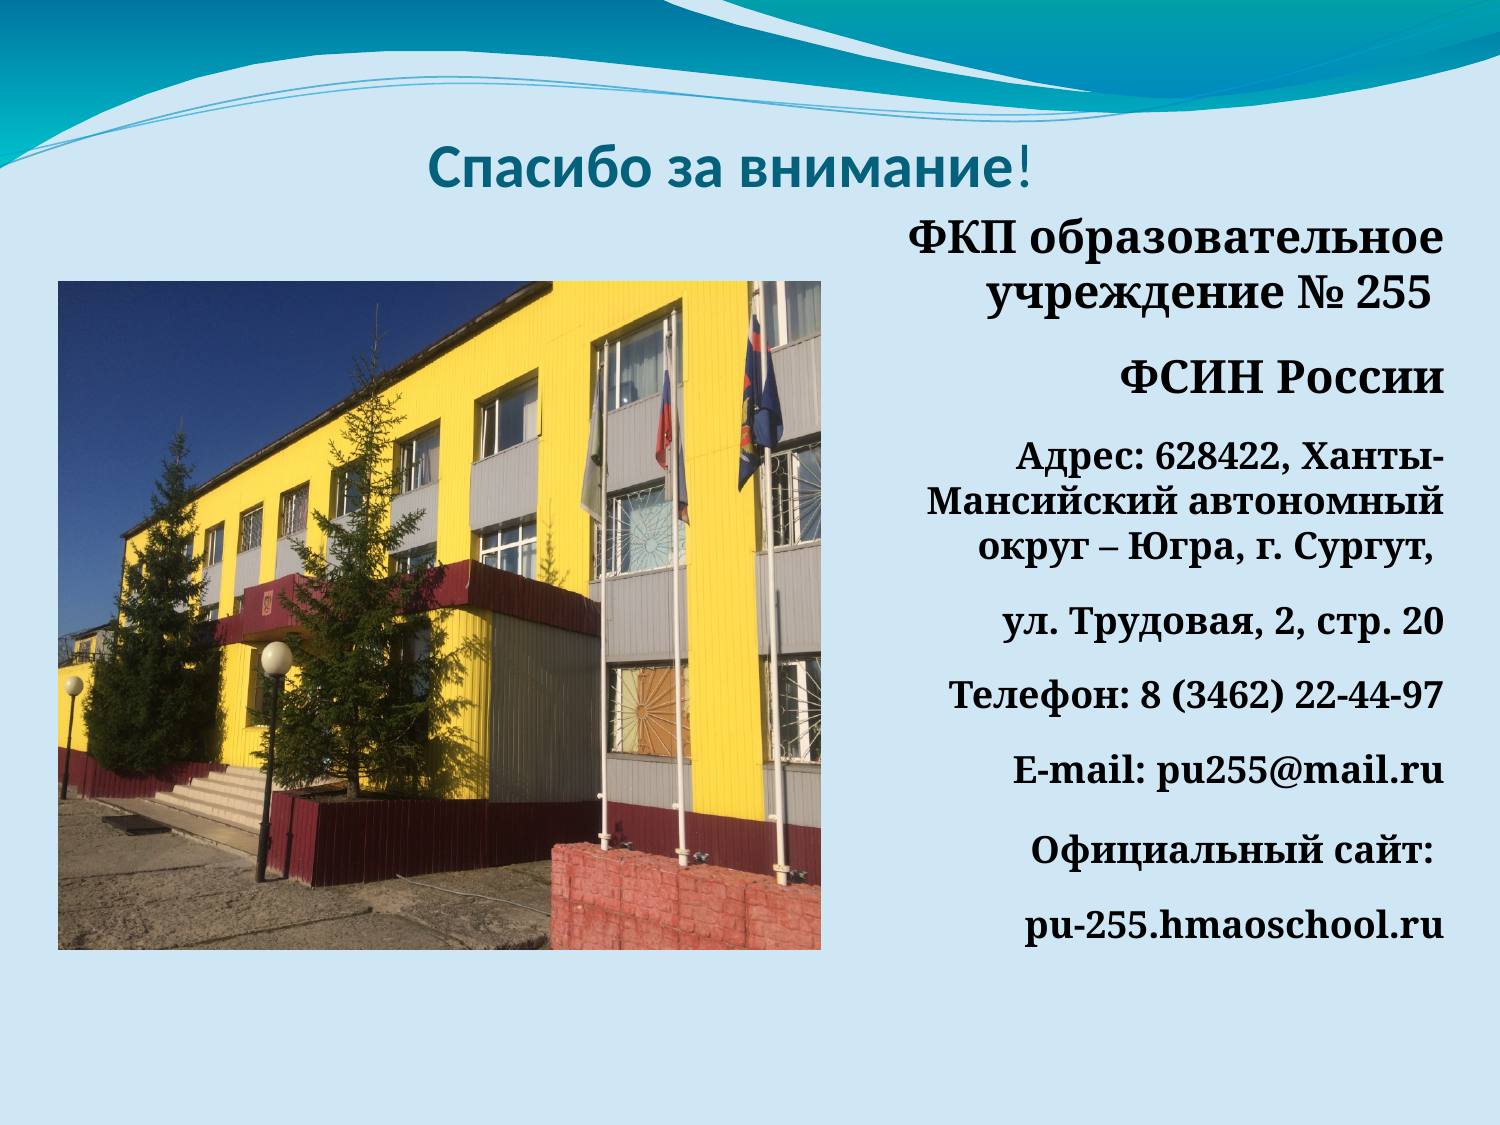

# Спасибо за внимание!
ФКП образовательное учреждение № 255
ФСИН России
Адрес: 628422, Ханты-Мансийский автономный округ – Югра, г. Сургут,
ул. Трудовая, 2, стр. 20
Телефон: 8 (3462) 22-44-97
E-mail: pu255@mail.ru
Официальный сайт:
pu-255.hmaoschool.ru